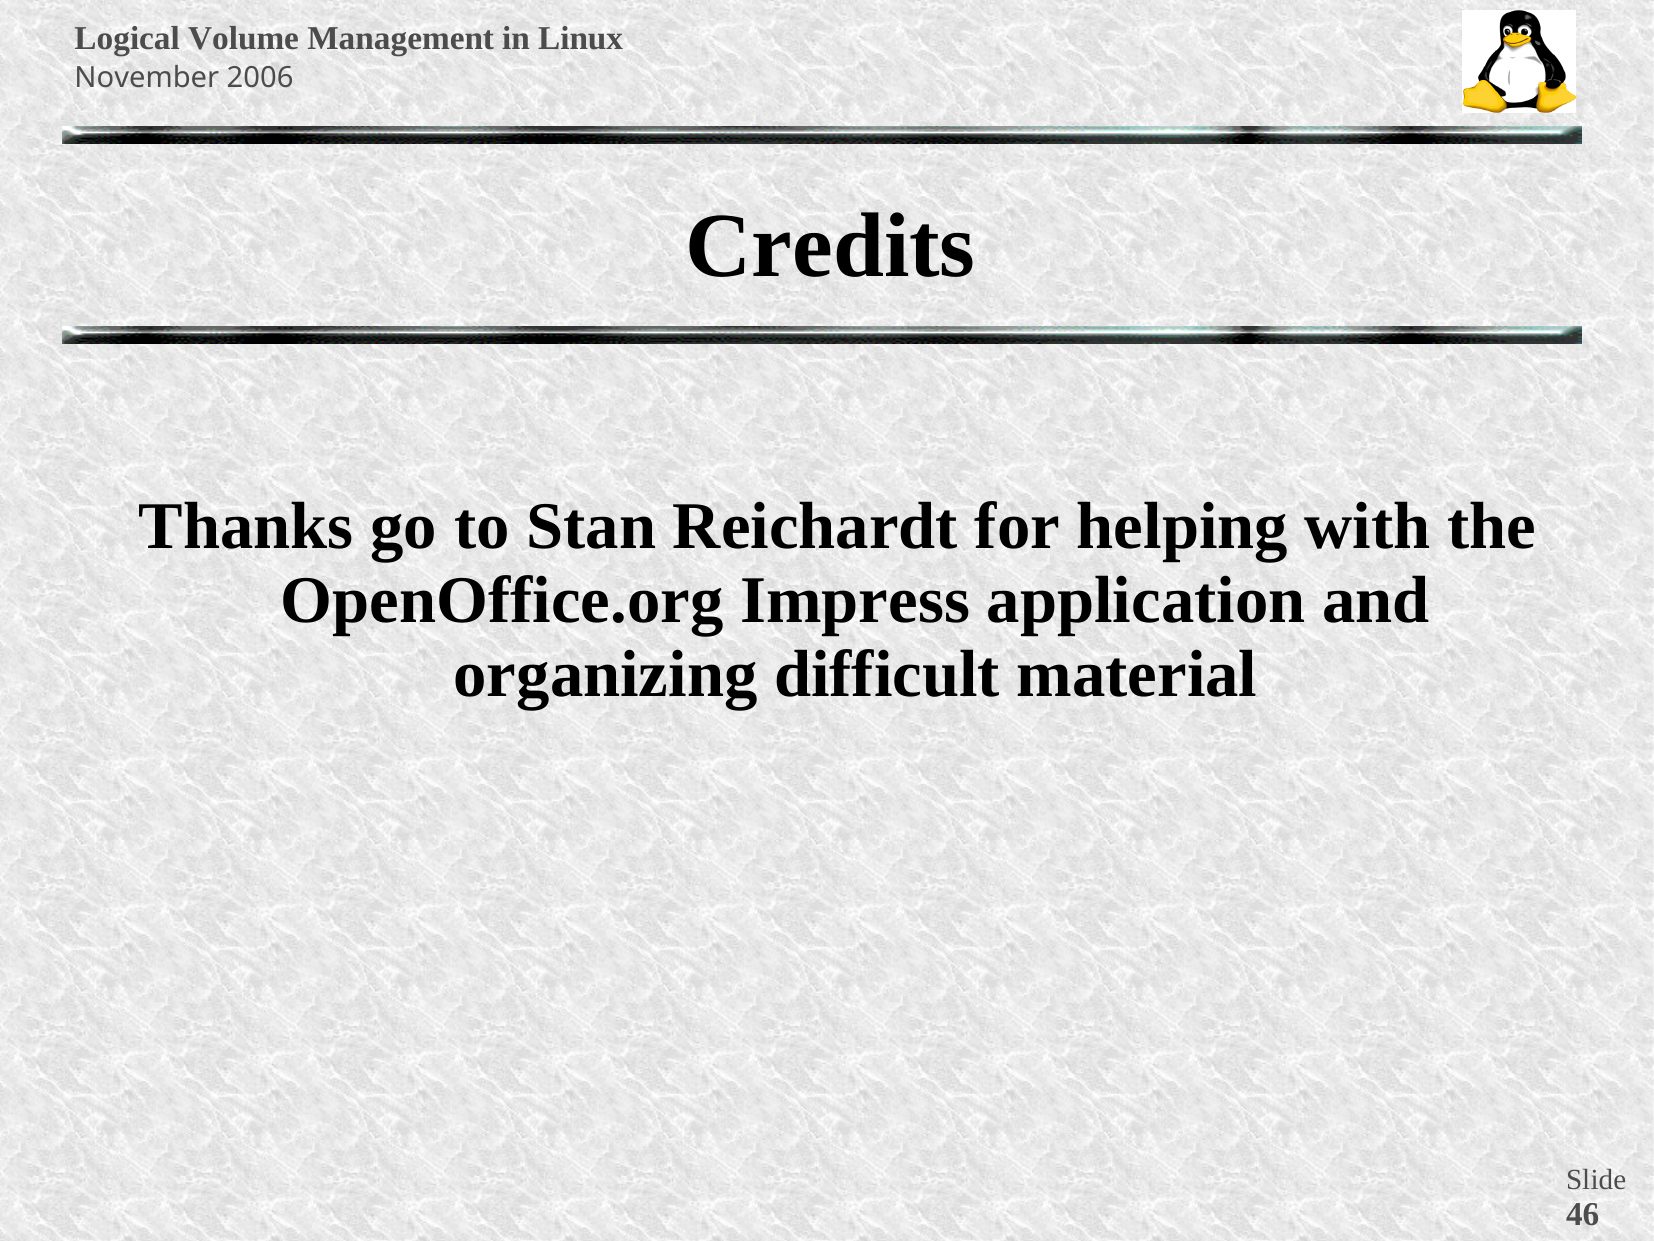

# Credits
Thanks go to Stan Reichardt for helping with the OpenOffice.org Impress application and organizing difficult material